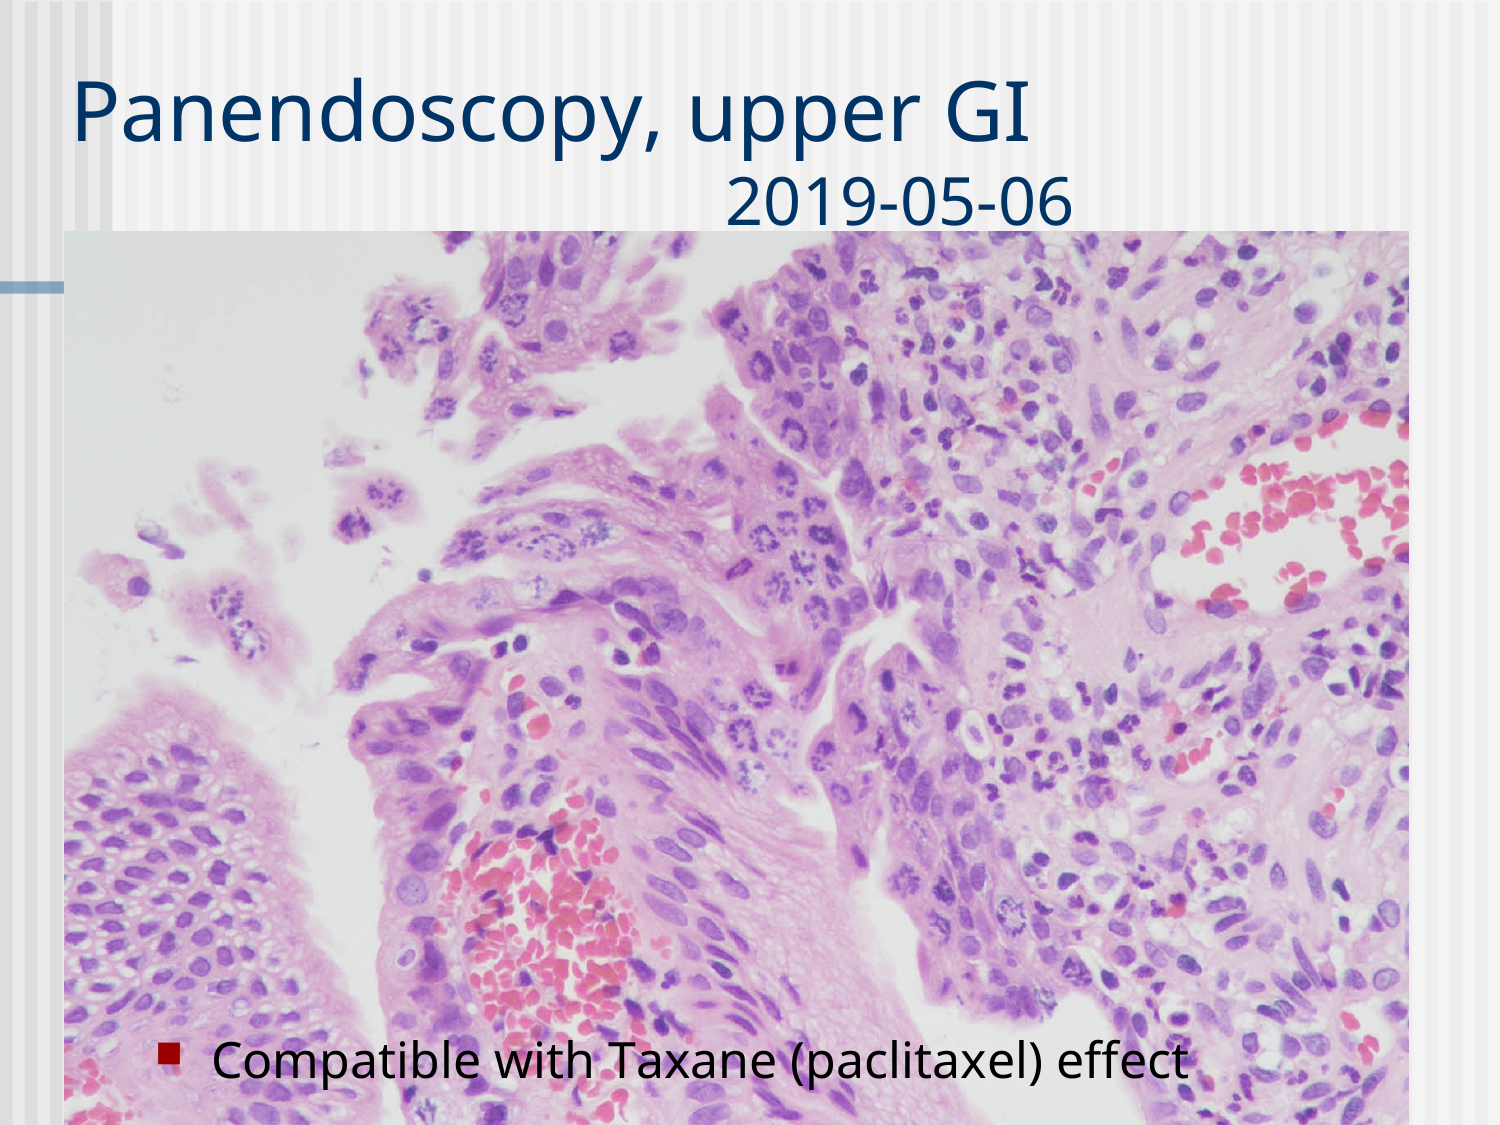

# Panendoscopy, upper GI 2019-05-06
Compatible with Taxane (paclitaxel) effect